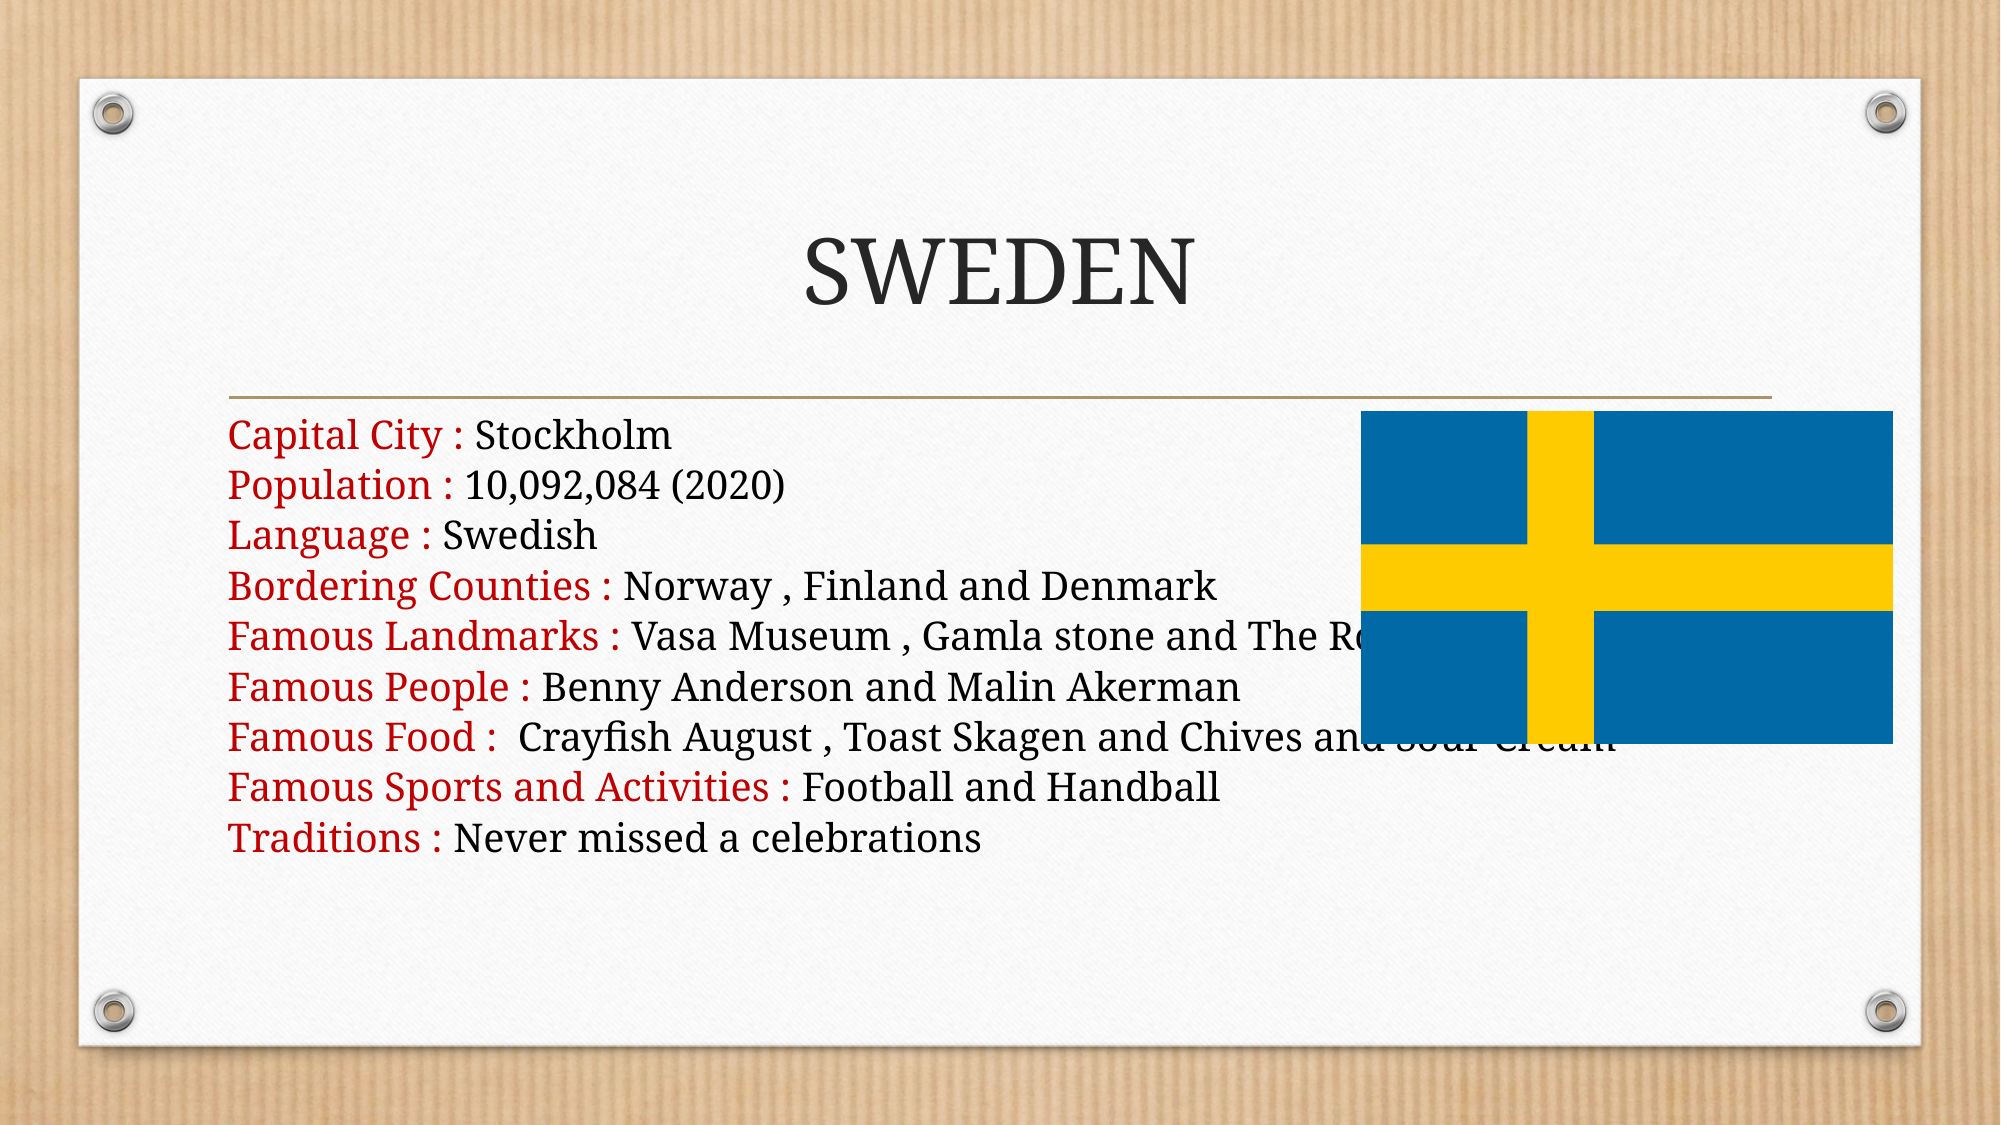

# SWEDEN
Capital City : Stockholm
Population : 10,092,084 (2020)
Language : Swedish
Bordering Counties : Norway , Finland and Denmark
Famous Landmarks : Vasa Museum , Gamla stone and The Royal Palace
Famous People : Benny Anderson and Malin Akerman
Famous Food : Crayfish August , Toast Skagen and Chives and Sour Cream
Famous Sports and Activities : Football and Handball
Traditions : Never missed a celebrations